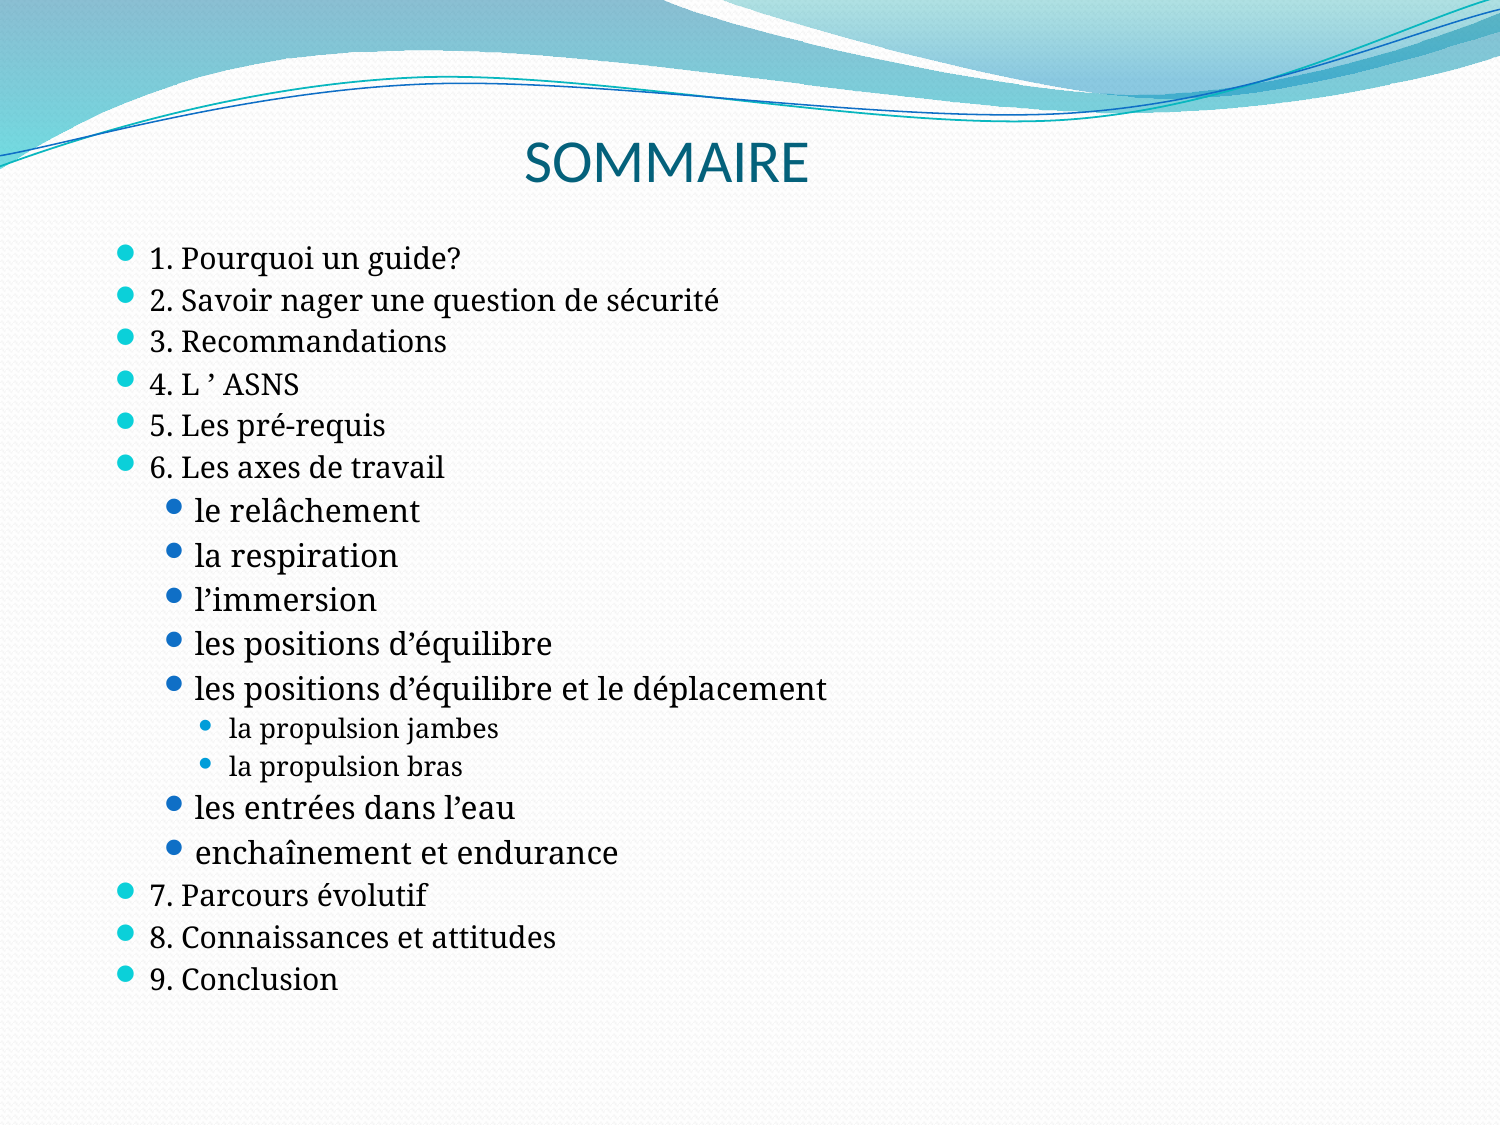

# SOMMAIRE
1. Pourquoi un guide?
2. Savoir nager une question de sécurité
3. Recommandations
4. L ’ ASNS
5. Les pré-requis
6. Les axes de travail
le relâchement
la respiration
l’immersion
les positions d’équilibre
les positions d’équilibre et le déplacement
la propulsion jambes
la propulsion bras
les entrées dans l’eau
enchaînement et endurance
7. Parcours évolutif
8. Connaissances et attitudes
9. Conclusion